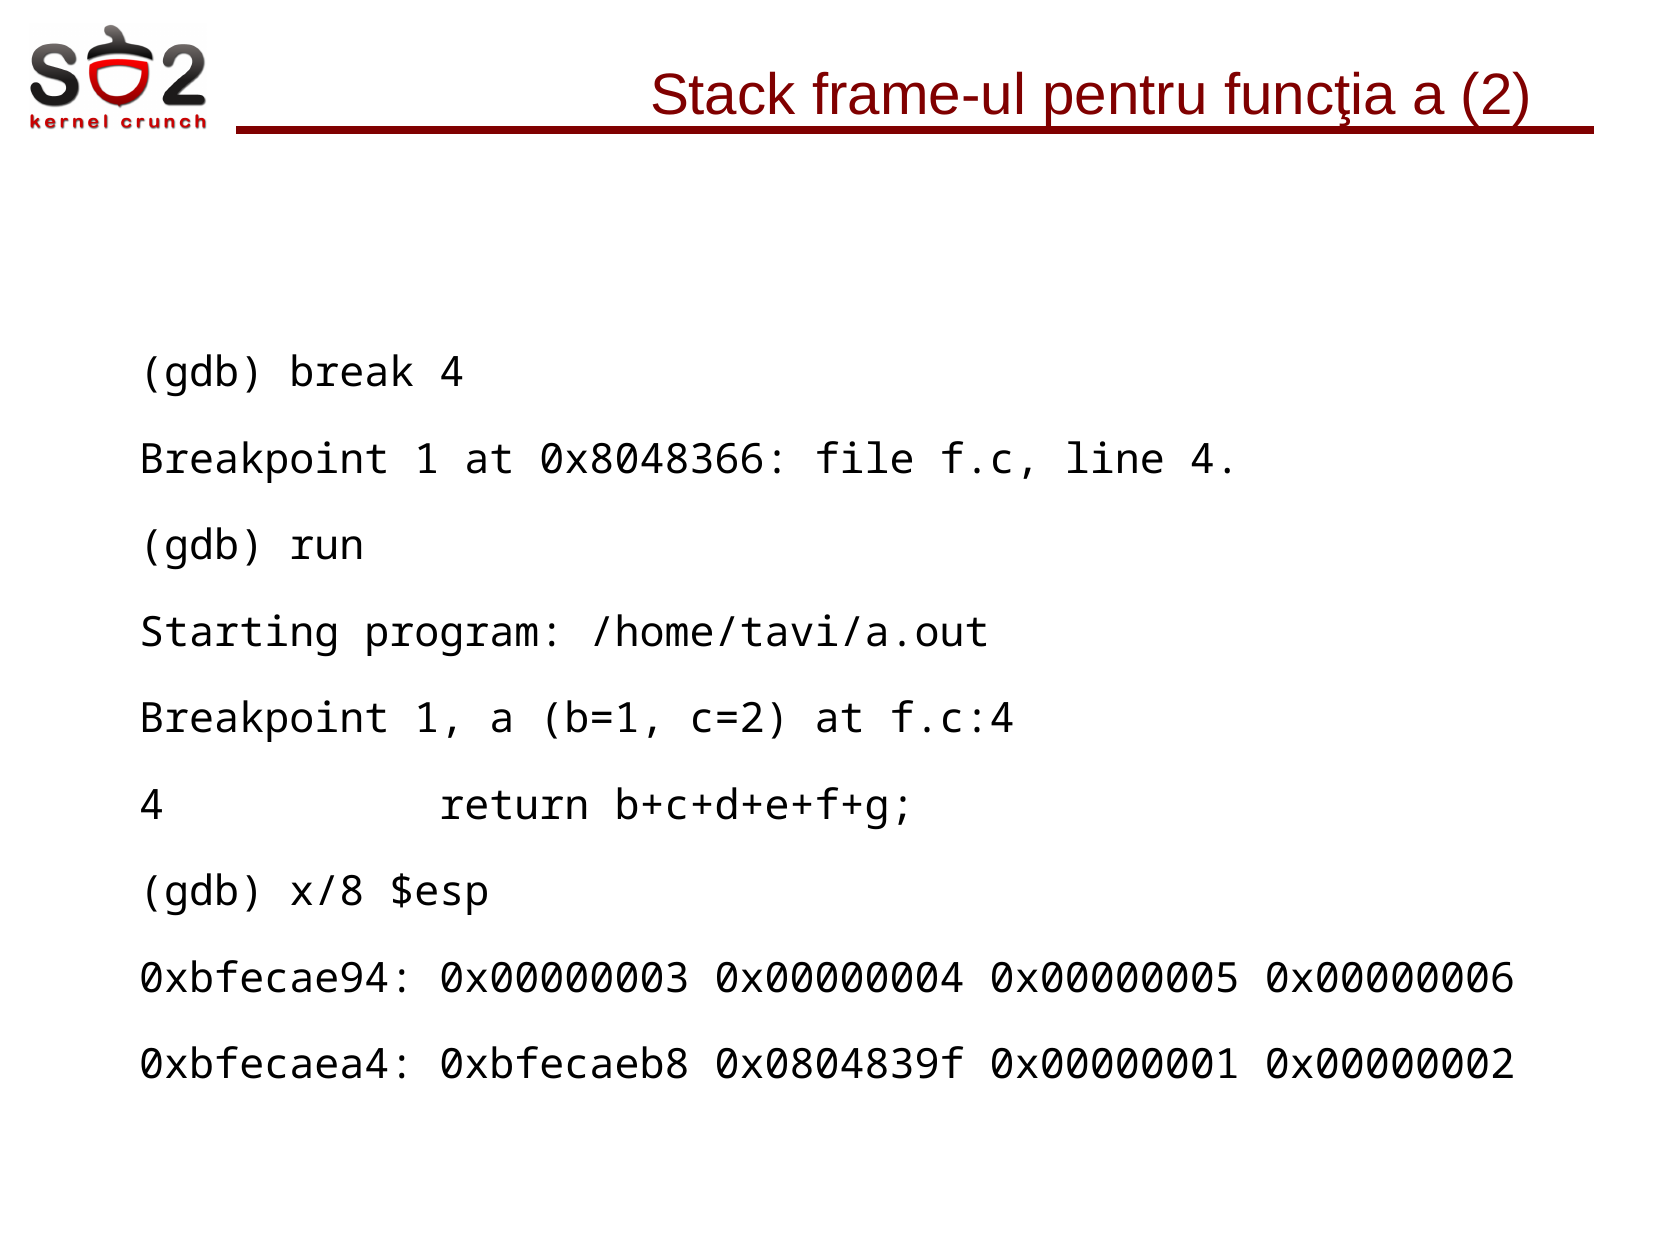

# Stack frame-ul pentru funcţia a (2)
(gdb) break 4
Breakpoint 1 at 0x8048366: file f.c, line 4.
(gdb) run
Starting program: /home/tavi/a.out
Breakpoint 1, a (b=1, c=2) at f.c:4
4 return b+c+d+e+f+g;
(gdb) x/8 $esp
0xbfecae94: 0x00000003 0x00000004 0x00000005 0x00000006
0xbfecaea4: 0xbfecaeb8 0x0804839f 0x00000001 0x00000002